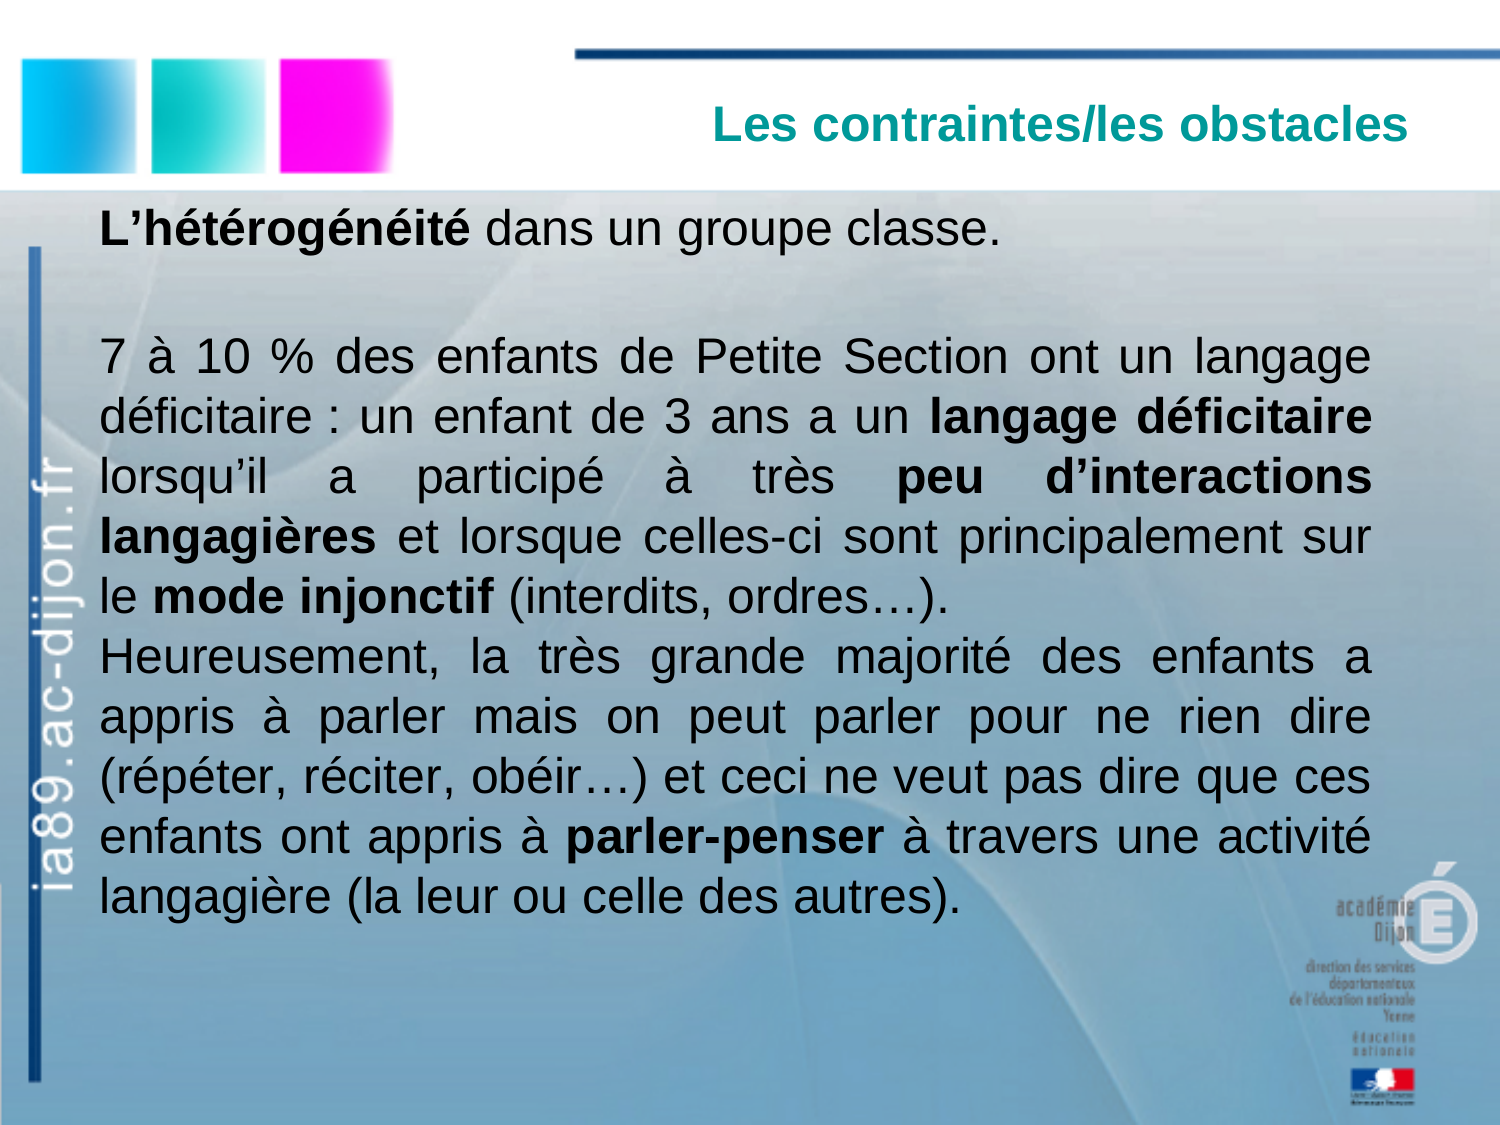

# Les contraintes/les obstacles
L’hétérogénéité dans un groupe classe.
7 à 10 % des enfants de Petite Section ont un langage déficitaire : un enfant de 3 ans a un langage déficitaire lorsqu’il a participé à très peu d’interactions langagières et lorsque celles-ci sont principalement sur le mode injonctif (interdits, ordres…).
Heureusement, la très grande majorité des enfants a appris à parler mais on peut parler pour ne rien dire (répéter, réciter, obéir…) et ceci ne veut pas dire que ces enfants ont appris à parler-penser à travers une activité langagière (la leur ou celle des autres).